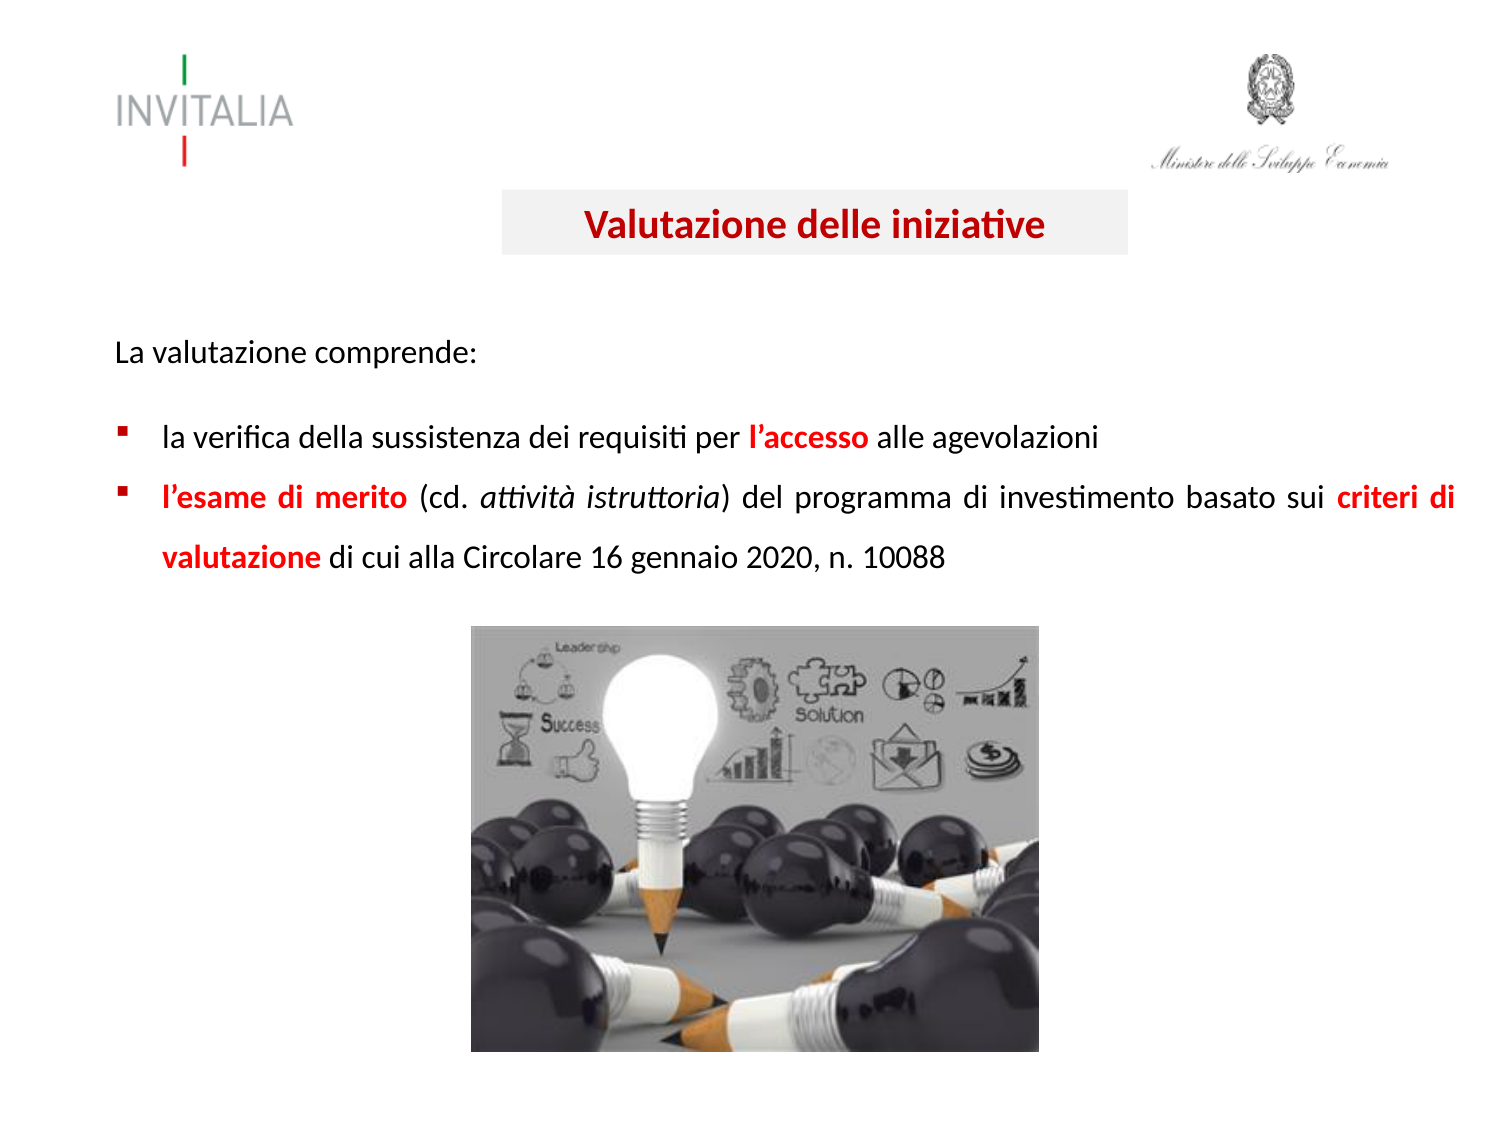

Valutazione delle iniziative
La valutazione comprende:
la verifica della sussistenza dei requisiti per l’accesso alle agevolazioni
l’esame di merito (cd. attività istruttoria) del programma di investimento basato sui criteri di valutazione di cui alla Circolare 16 gennaio 2020, n. 10088